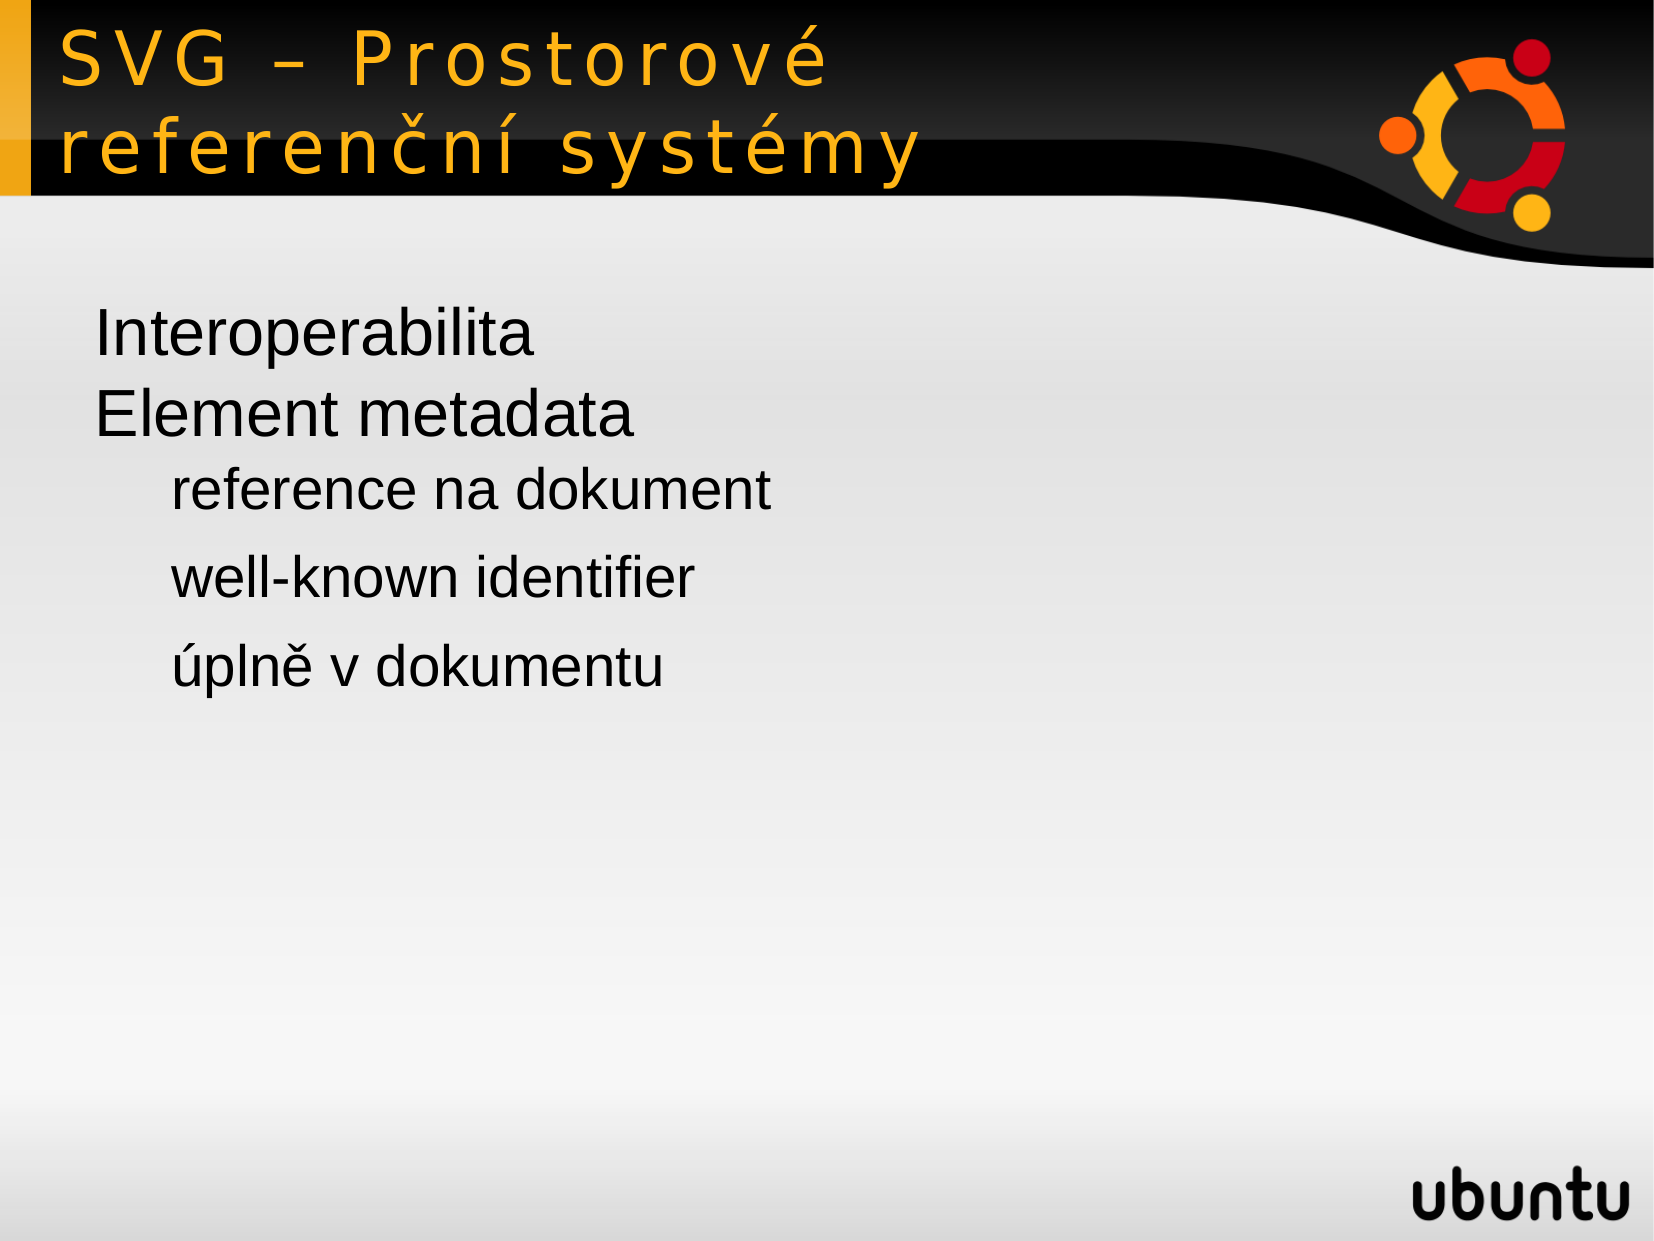

# SVG – Prostorové referenční systémy
Interoperabilita
Element metadata
reference na dokument
well-known identifier
úplně v dokumentu